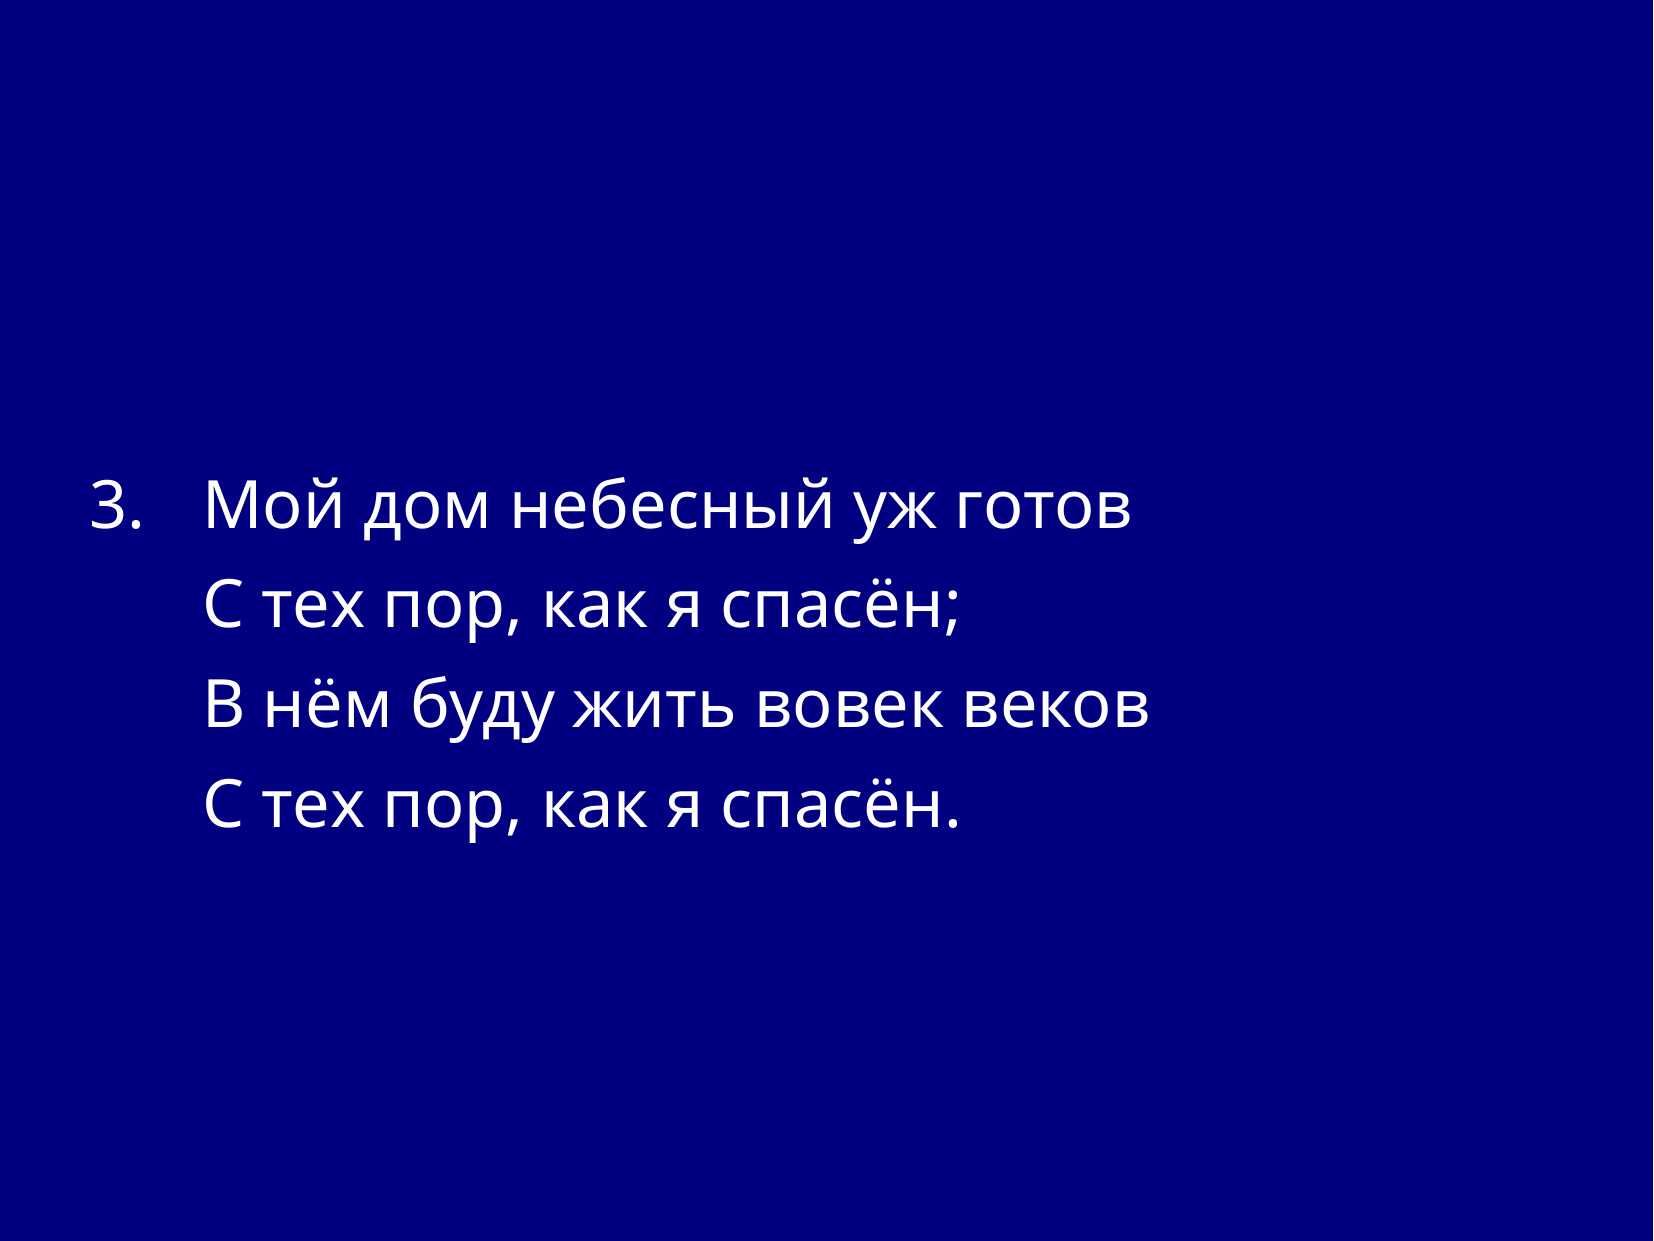

3.	Мой дом небесный уж готов
	С тех пор, как я спасён;
	В нём буду жить вовек веков
	С тех пор, как я спасён.